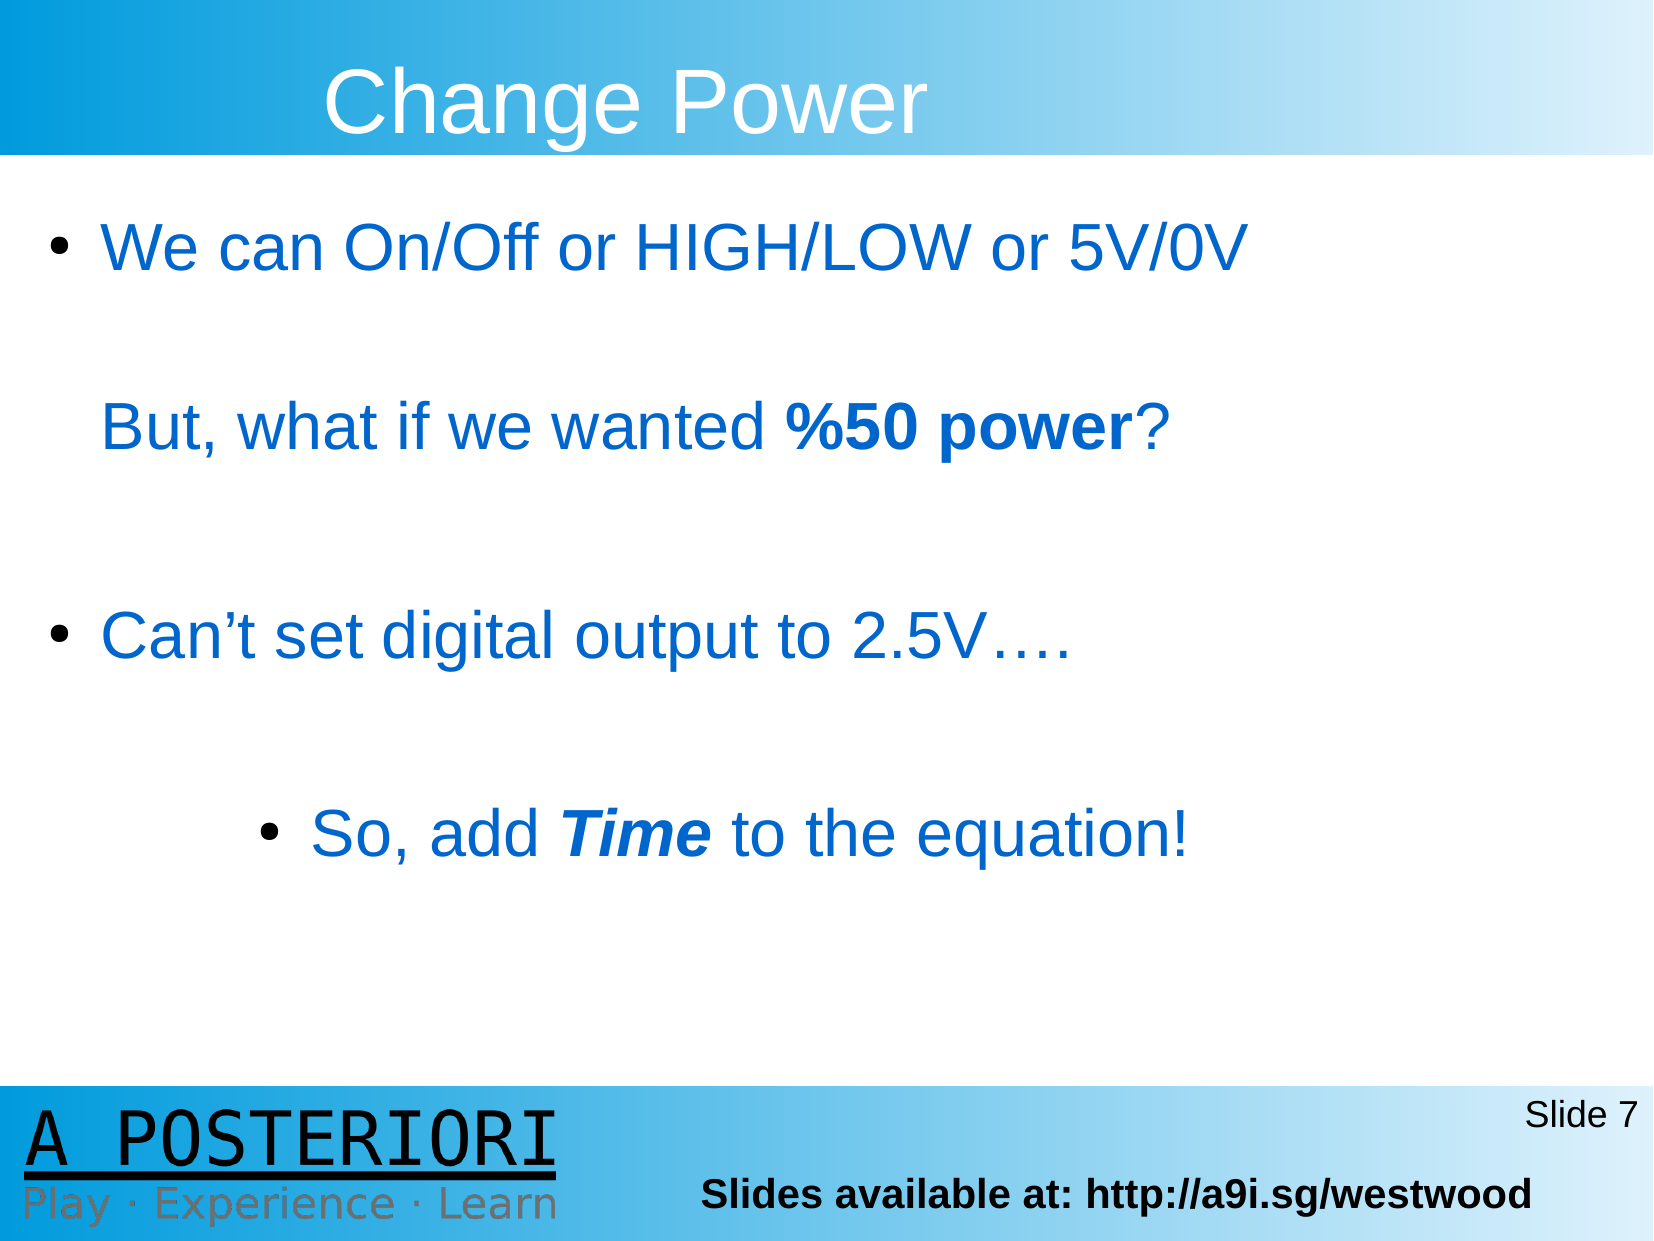

# Change Power
We can On/Off or HIGH/LOW or 5V/0V
But, what if we wanted %50 power?
Can’t set digital output to 2.5V….
So, add Time to the equation!